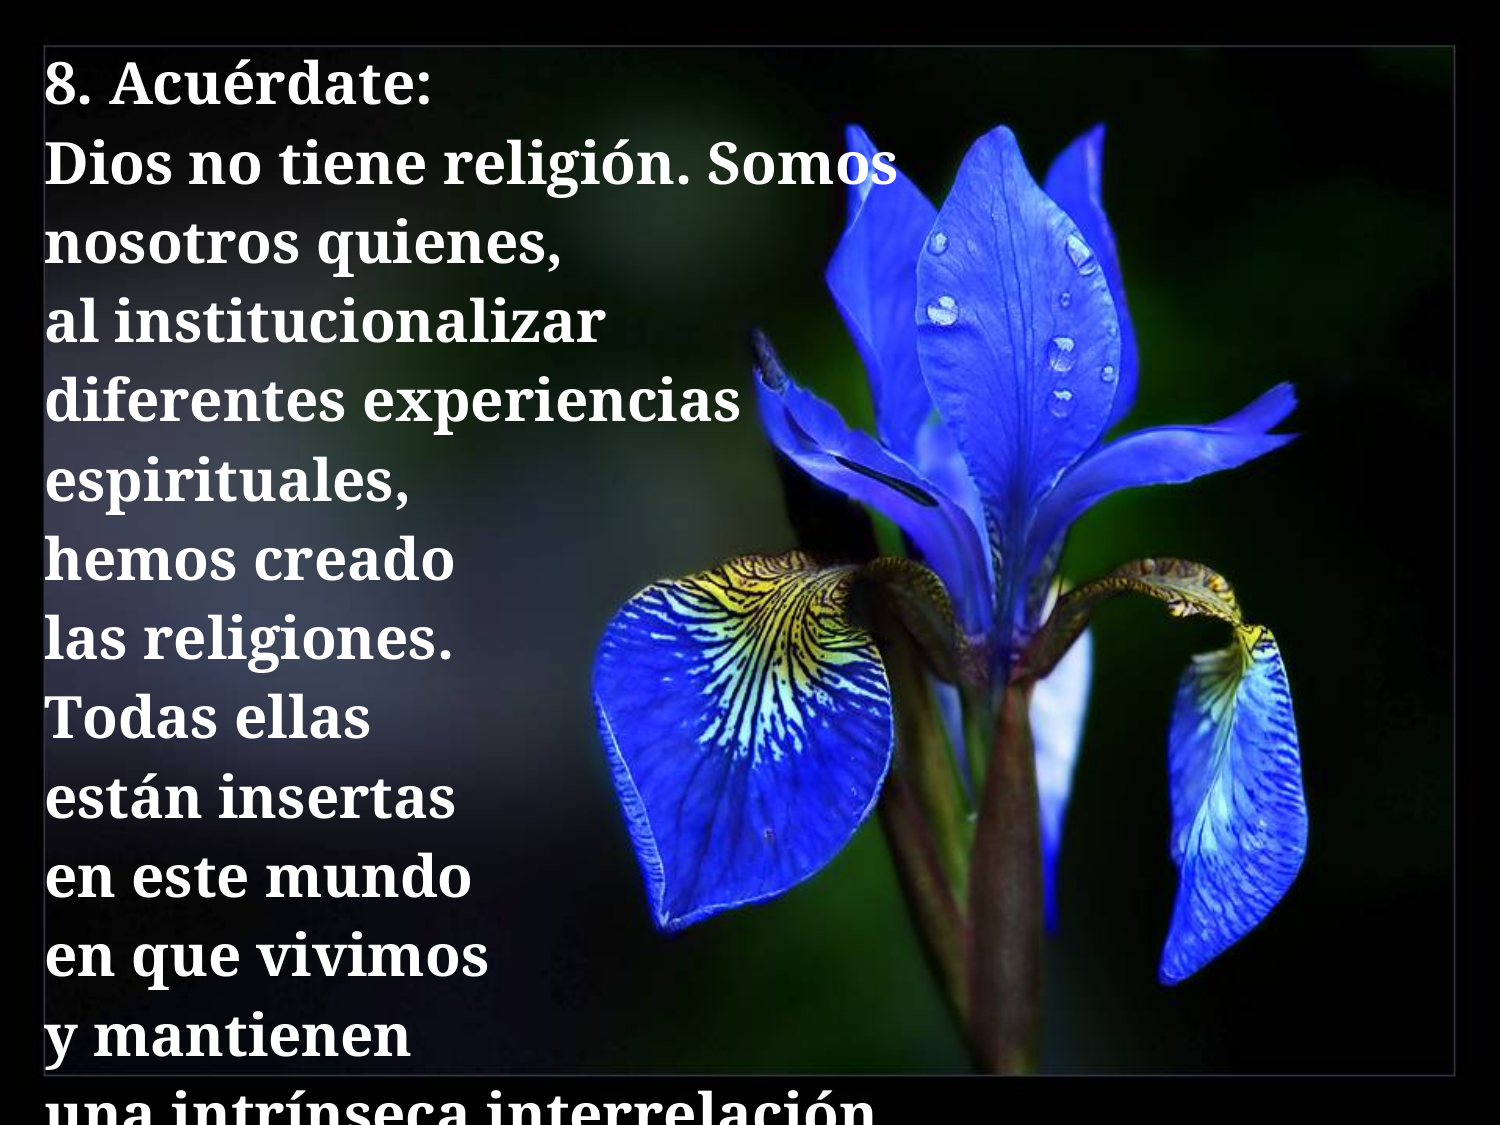

8. Acuérdate:
Dios no tiene religión. Somos nosotros quienes,
al institucionalizar diferentes experiencias
espirituales,
hemos creado
las religiones.
Todas ellas
están insertas
en este mundo
en que vivimos
y mantienen
una intrínseca interrelación.